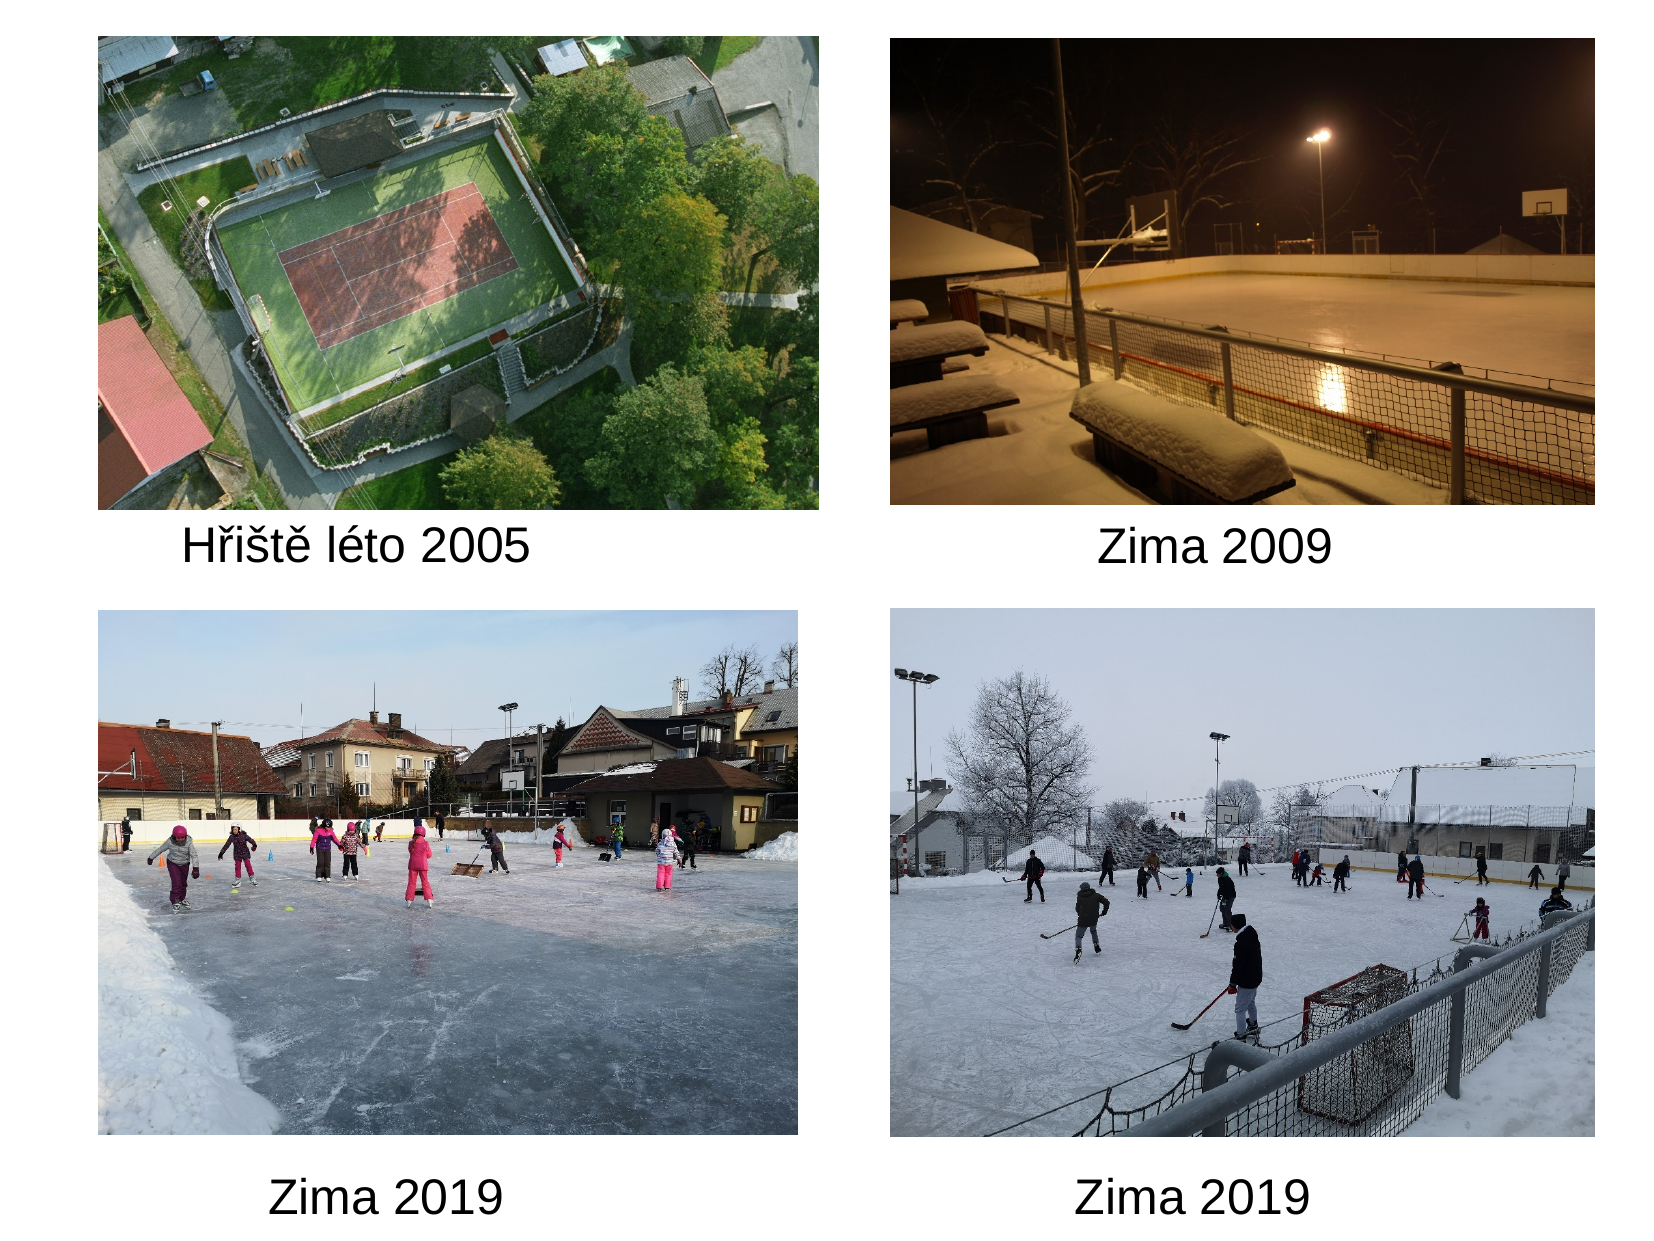

Hřiště léto 2005
Zima 2009
Zima 2019
Zima 2019